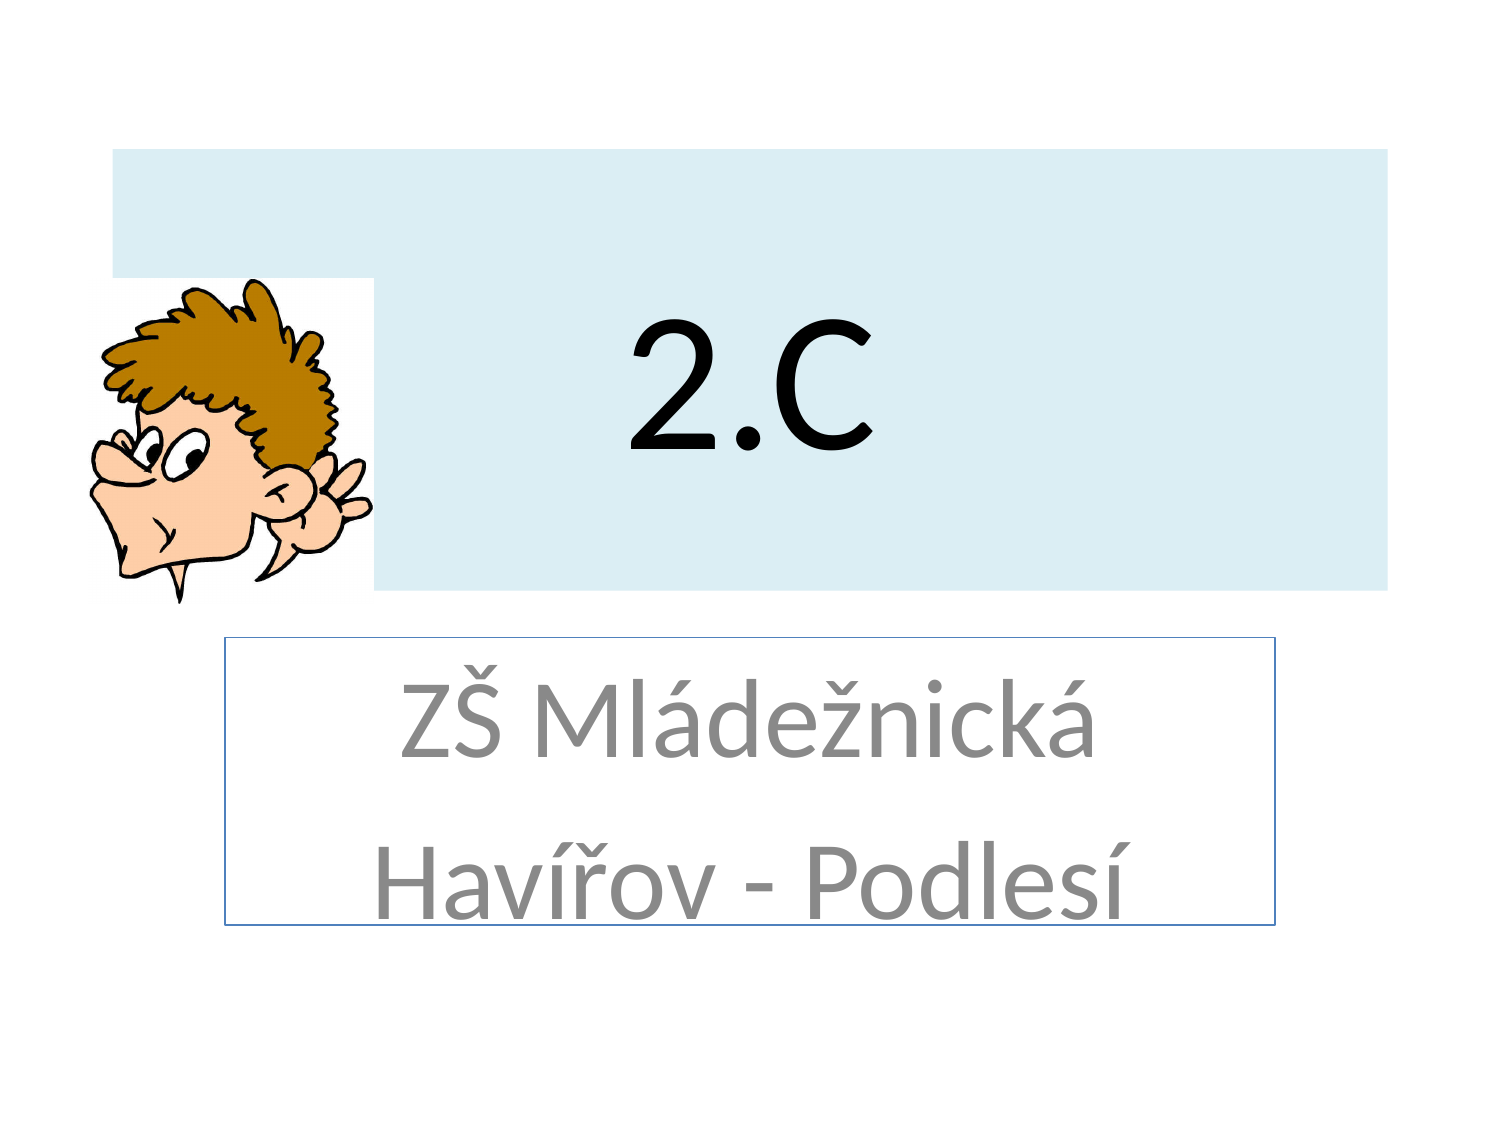

# 2.C
ZŠ Mládežnická
Havířov - Podlesí